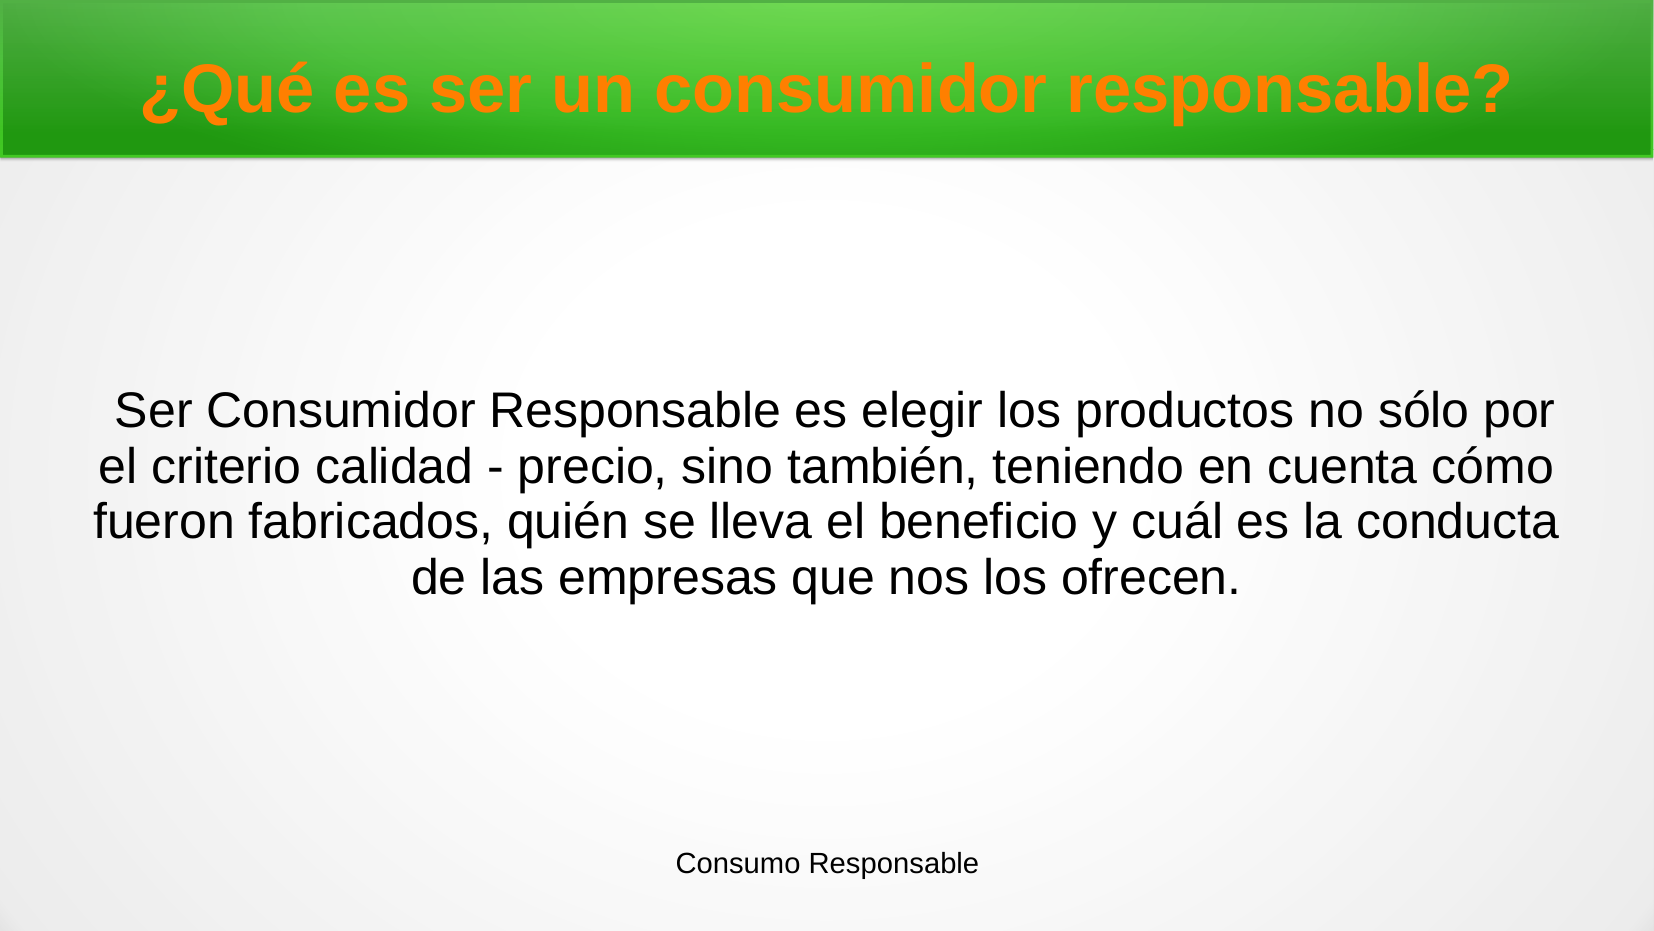

# ¿Qué es ser un consumidor responsable?
Ser Consumidor Responsable es elegir los productos no sólo por el criterio calidad - precio, sino también, teniendo en cuenta cómo fueron fabricados, quién se lleva el beneficio y cuál es la conducta de las empresas que nos los ofrecen.
Consumo Responsable